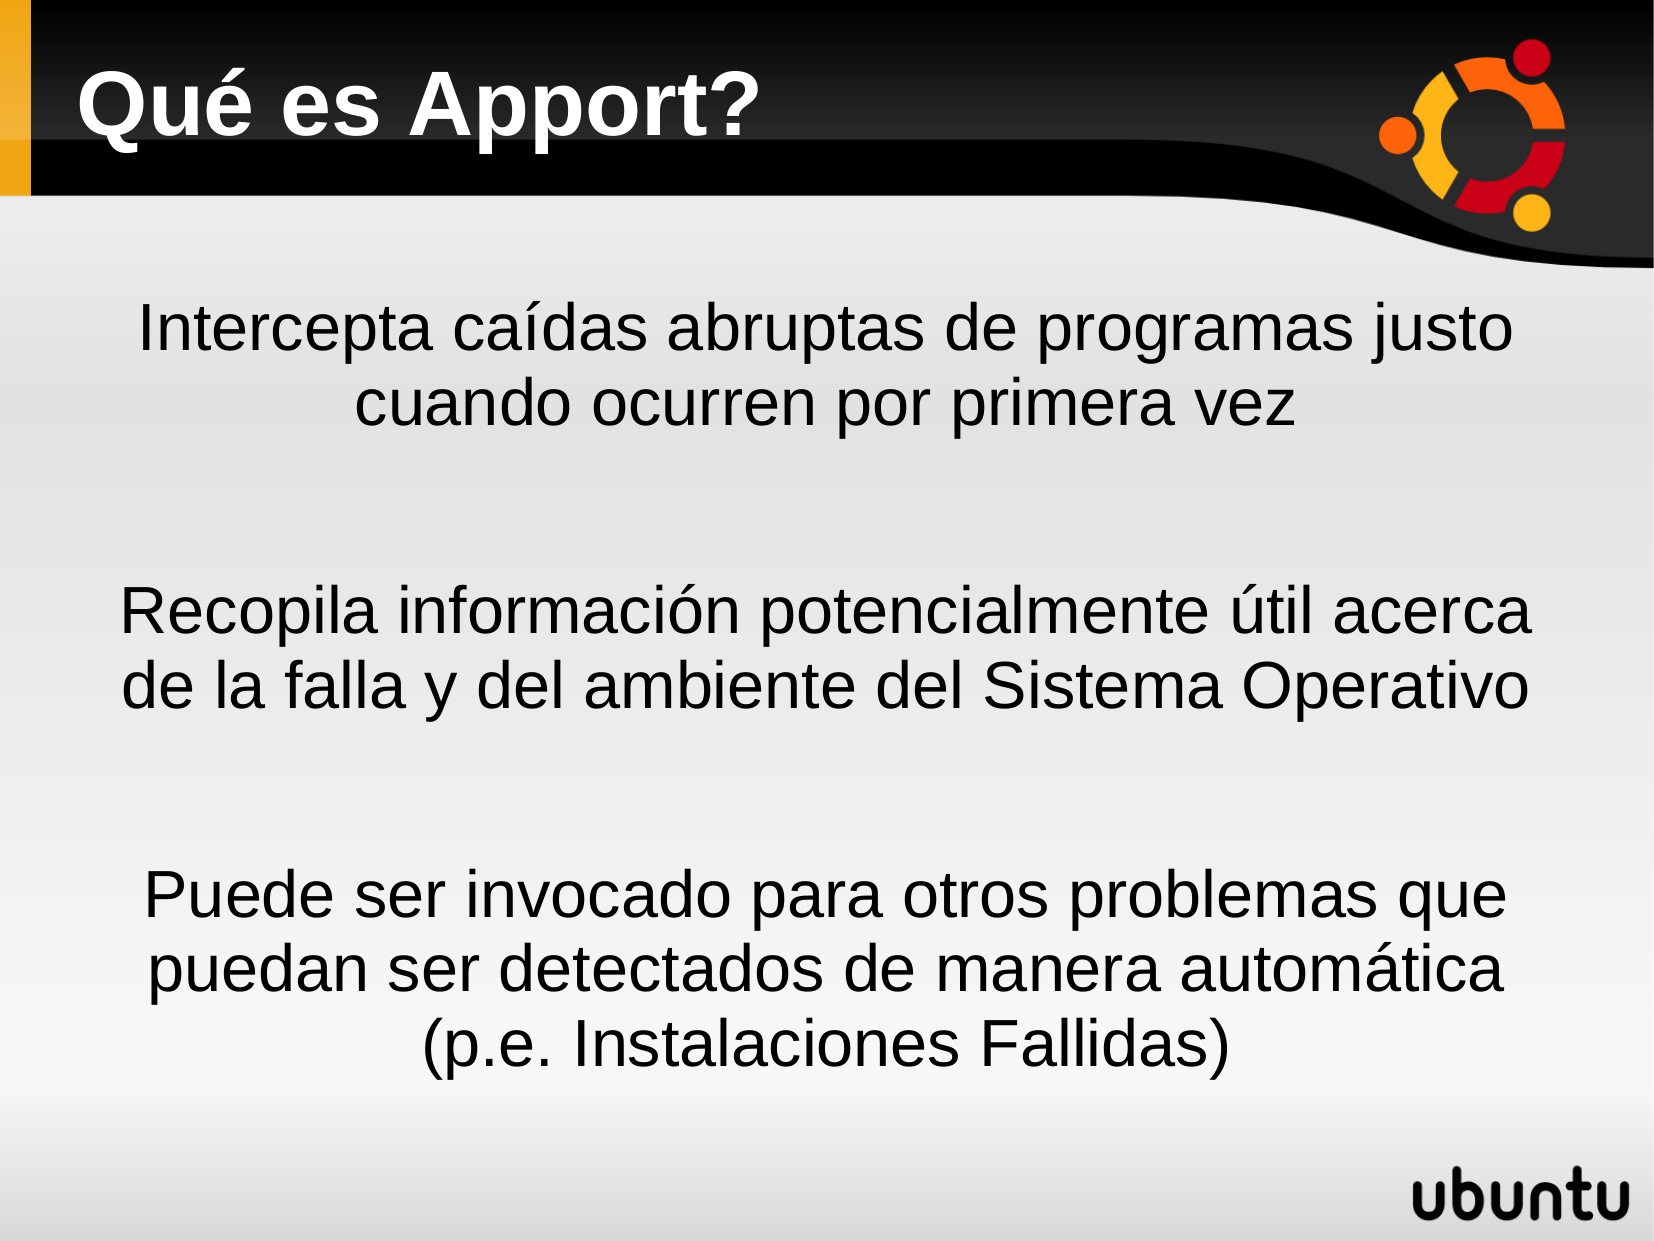

# Qué es Apport?
Intercepta caídas abruptas de programas justo cuando ocurren por primera vez
Recopila información potencialmente útil acerca de la falla y del ambiente del Sistema Operativo
Puede ser invocado para otros problemas que puedan ser detectados de manera automática (p.e. Instalaciones Fallidas)